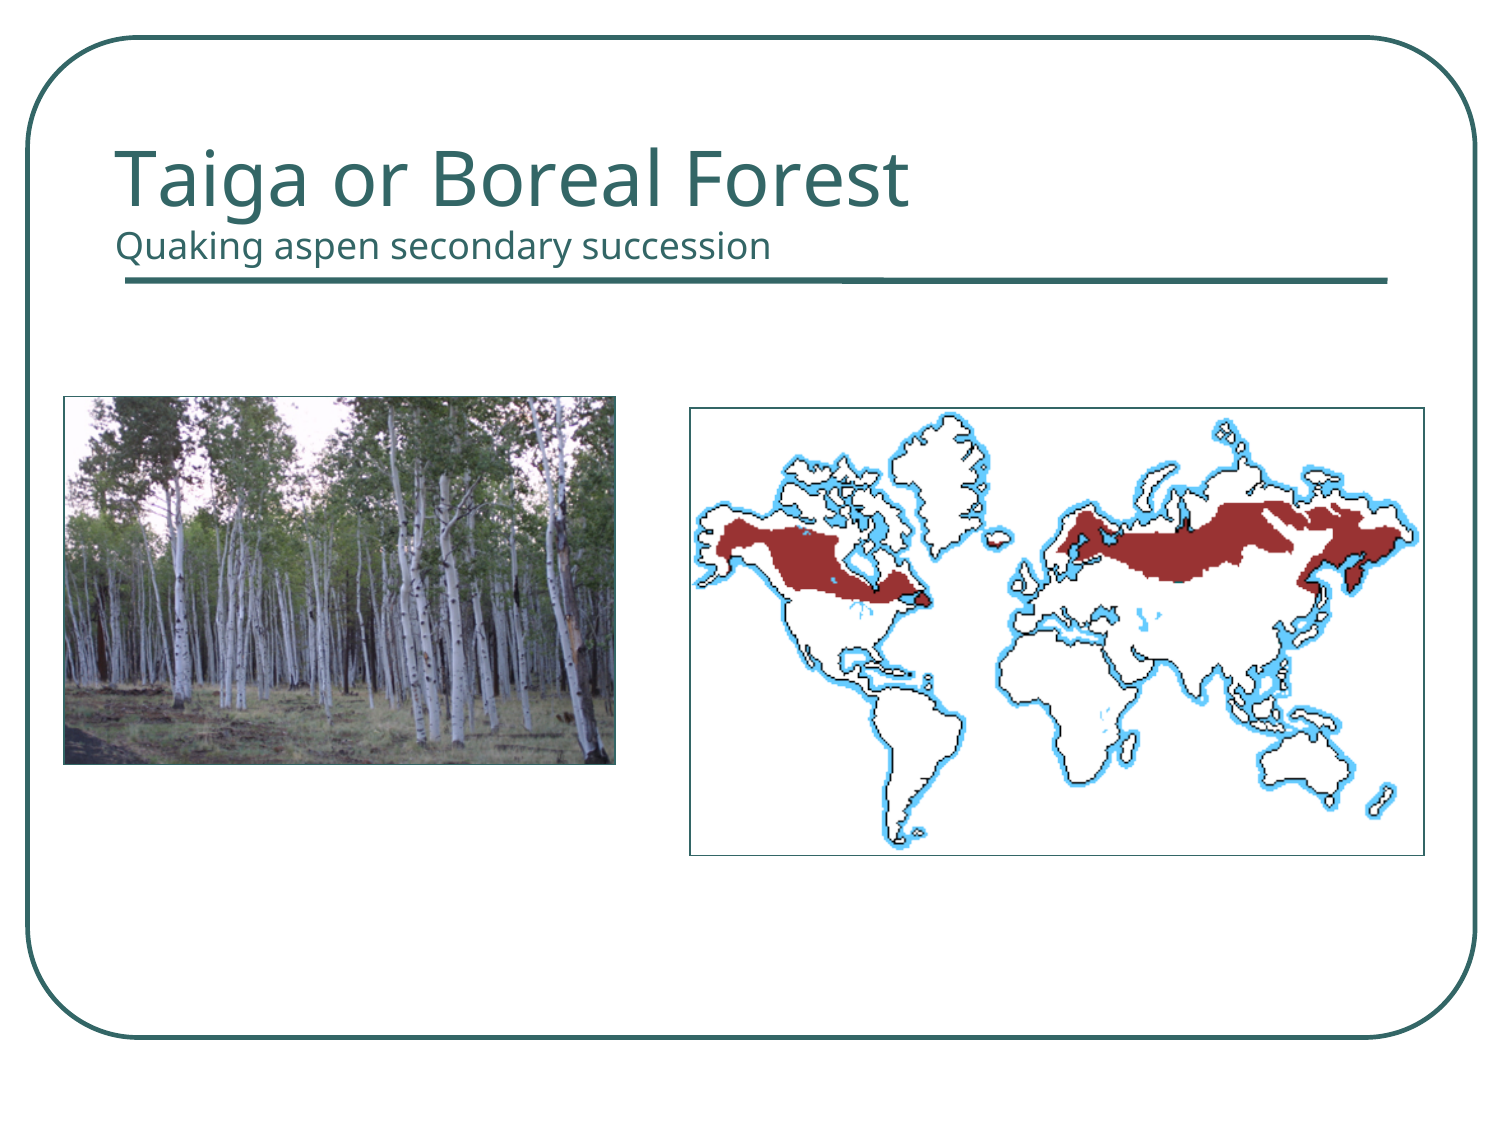

# Taiga or Boreal Forest Quaking aspen secondary succession